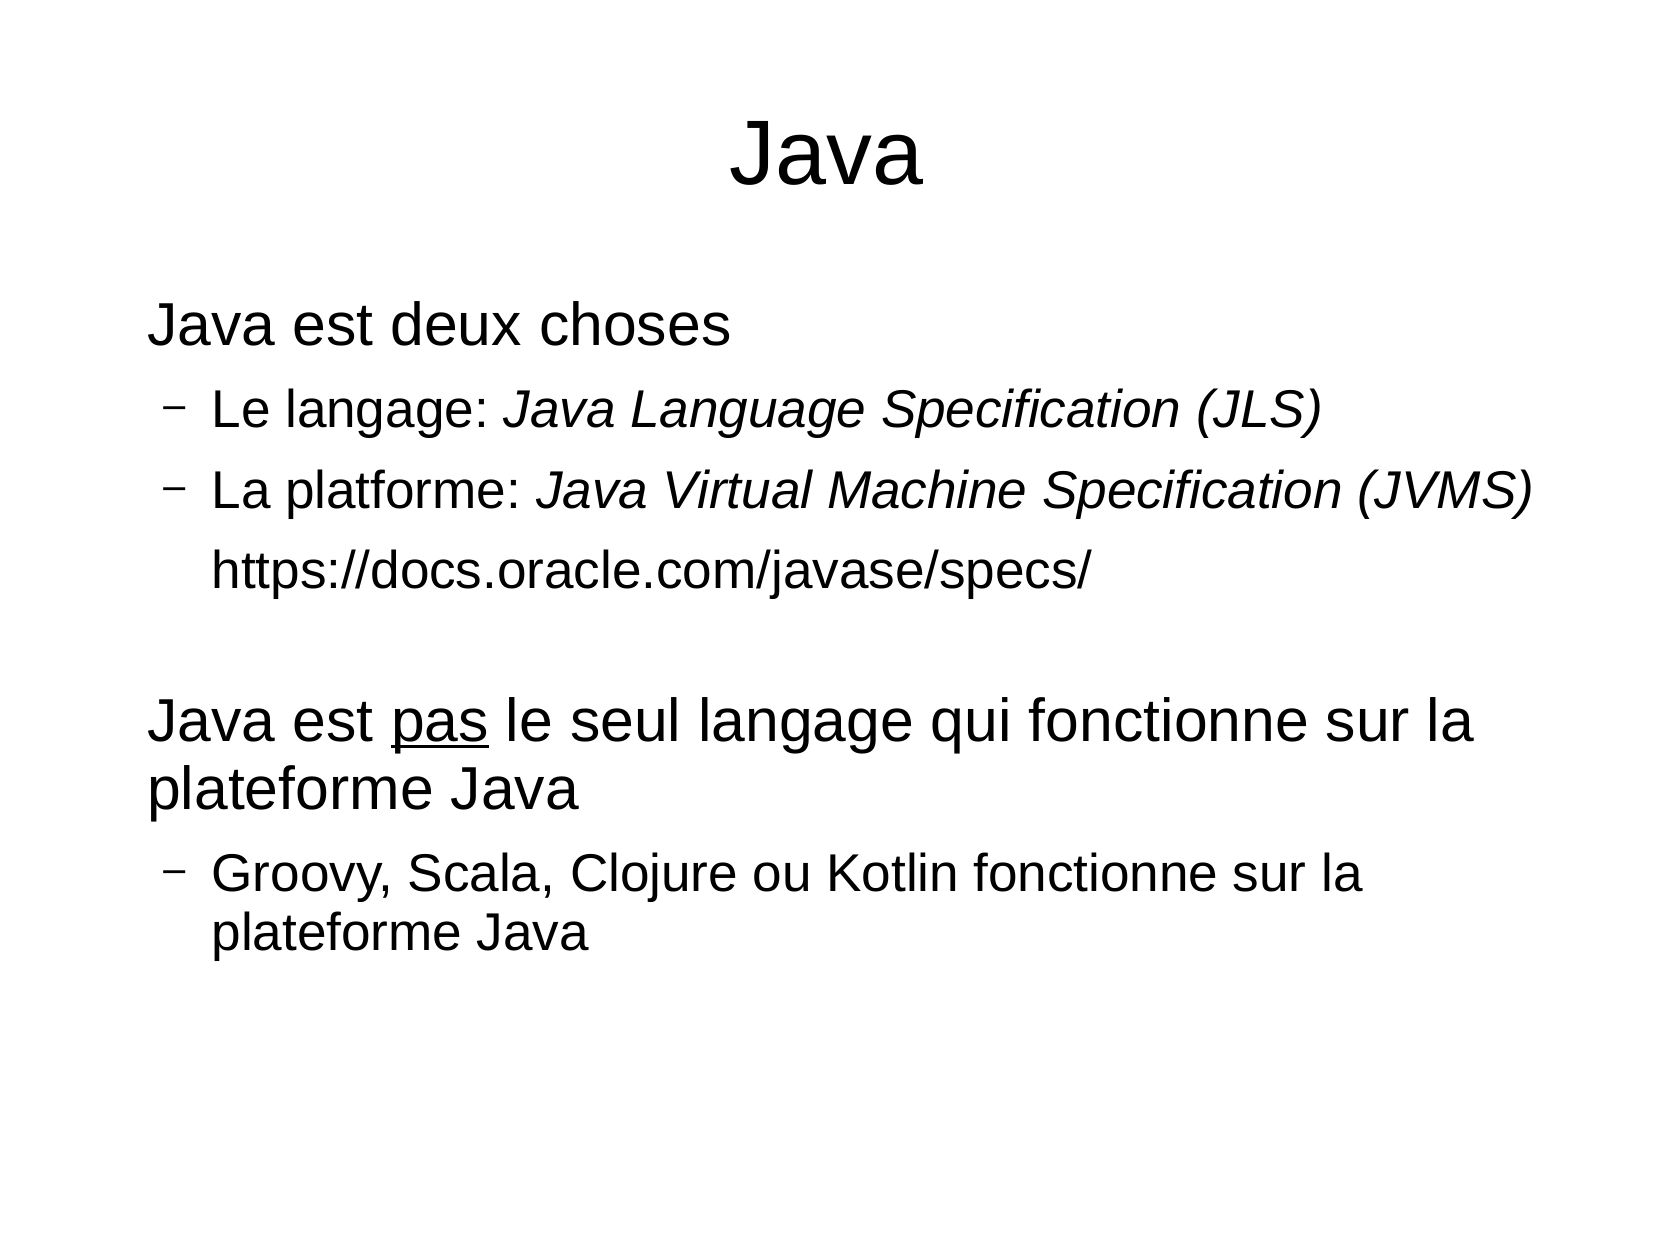

# Java
Java est deux choses
Le langage: Java Language Specification (JLS)
La platforme: Java Virtual Machine Specification (JVMS)
https://docs.oracle.com/javase/specs/
Java est pas le seul langage qui fonctionne sur la plateforme Java
Groovy, Scala, Clojure ou Kotlin fonctionne sur la plateforme Java